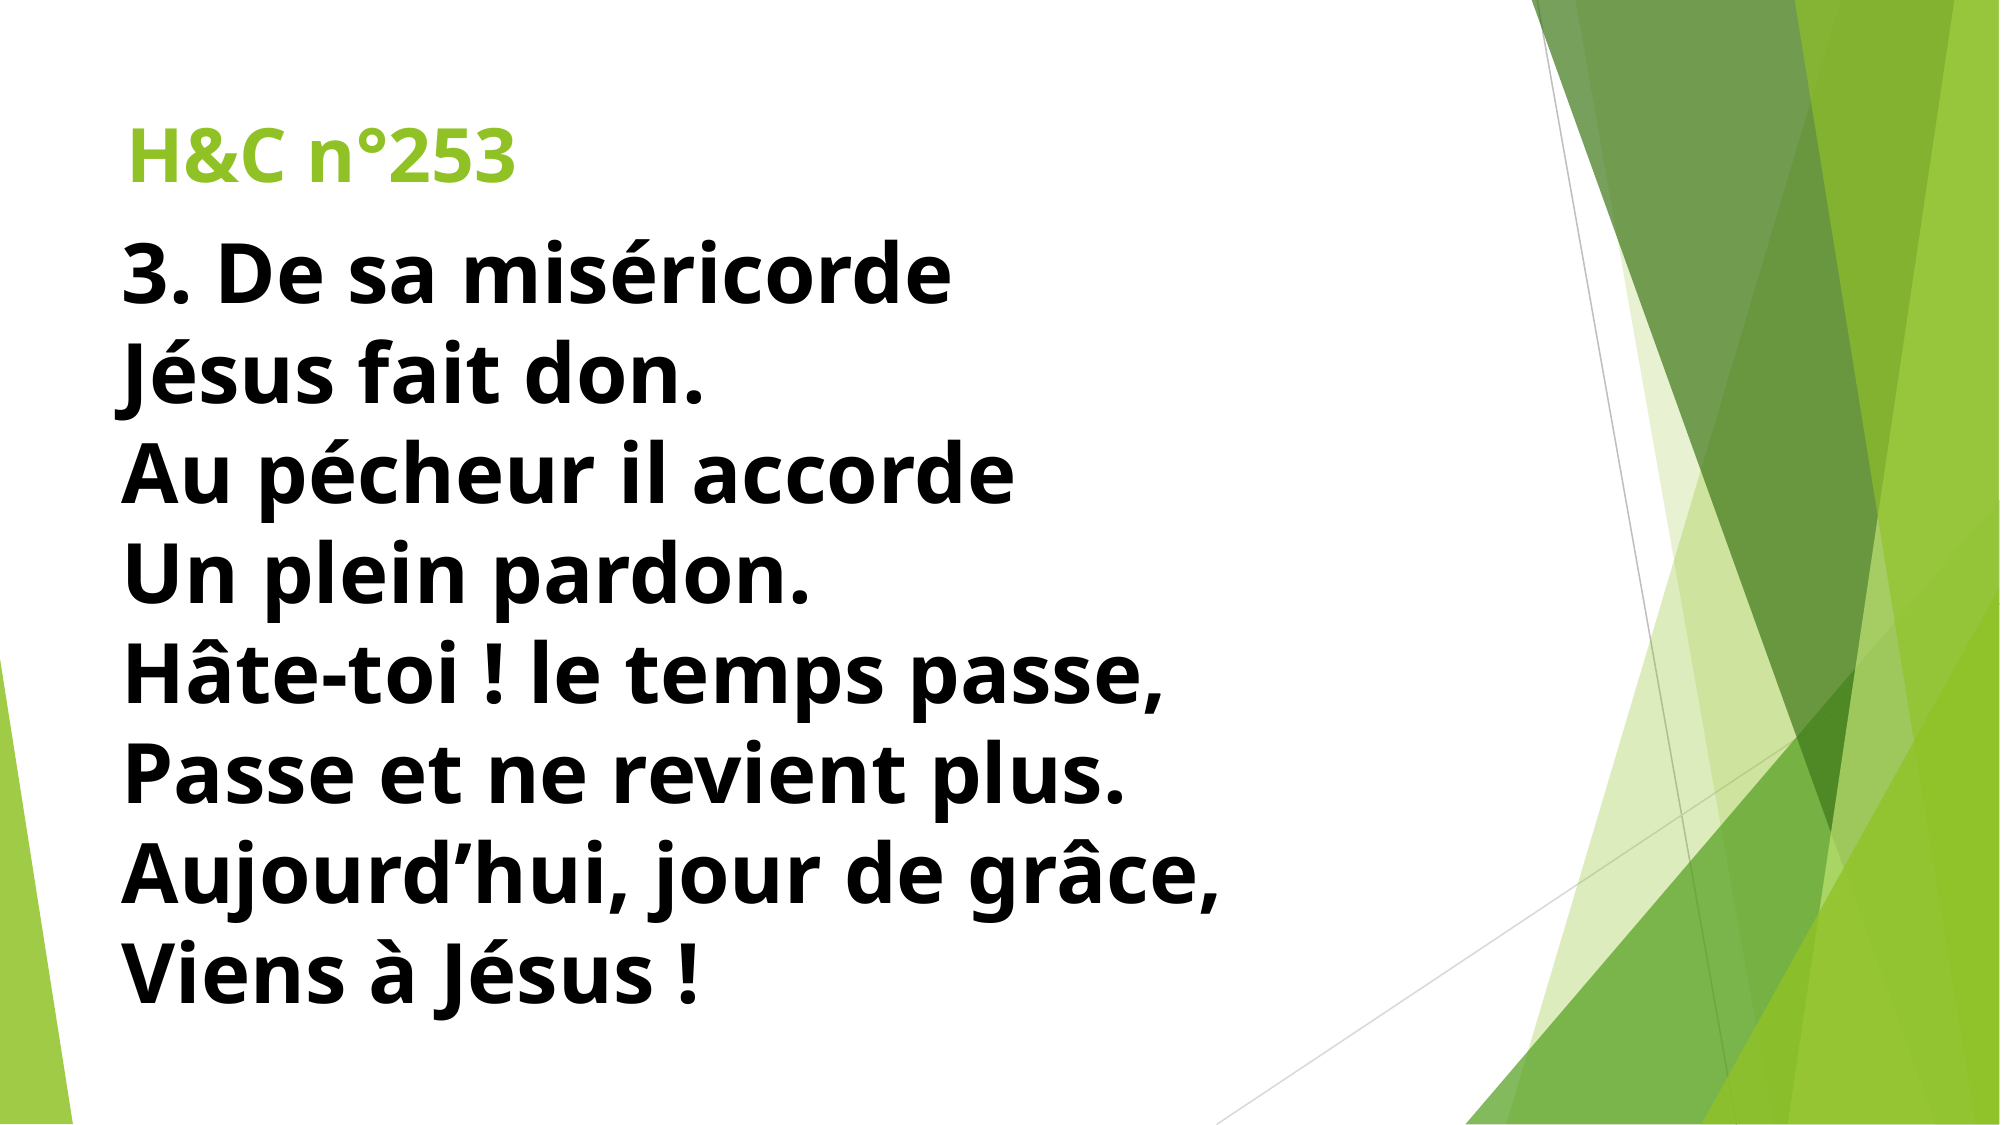

H&C n°253
3. De sa miséricorde
Jésus fait don.
Au pécheur il accorde
Un plein pardon.
Hâte-toi ! le temps passe,
Passe et ne revient plus.
Aujourd’hui, jour de grâce,
Viens à Jésus !